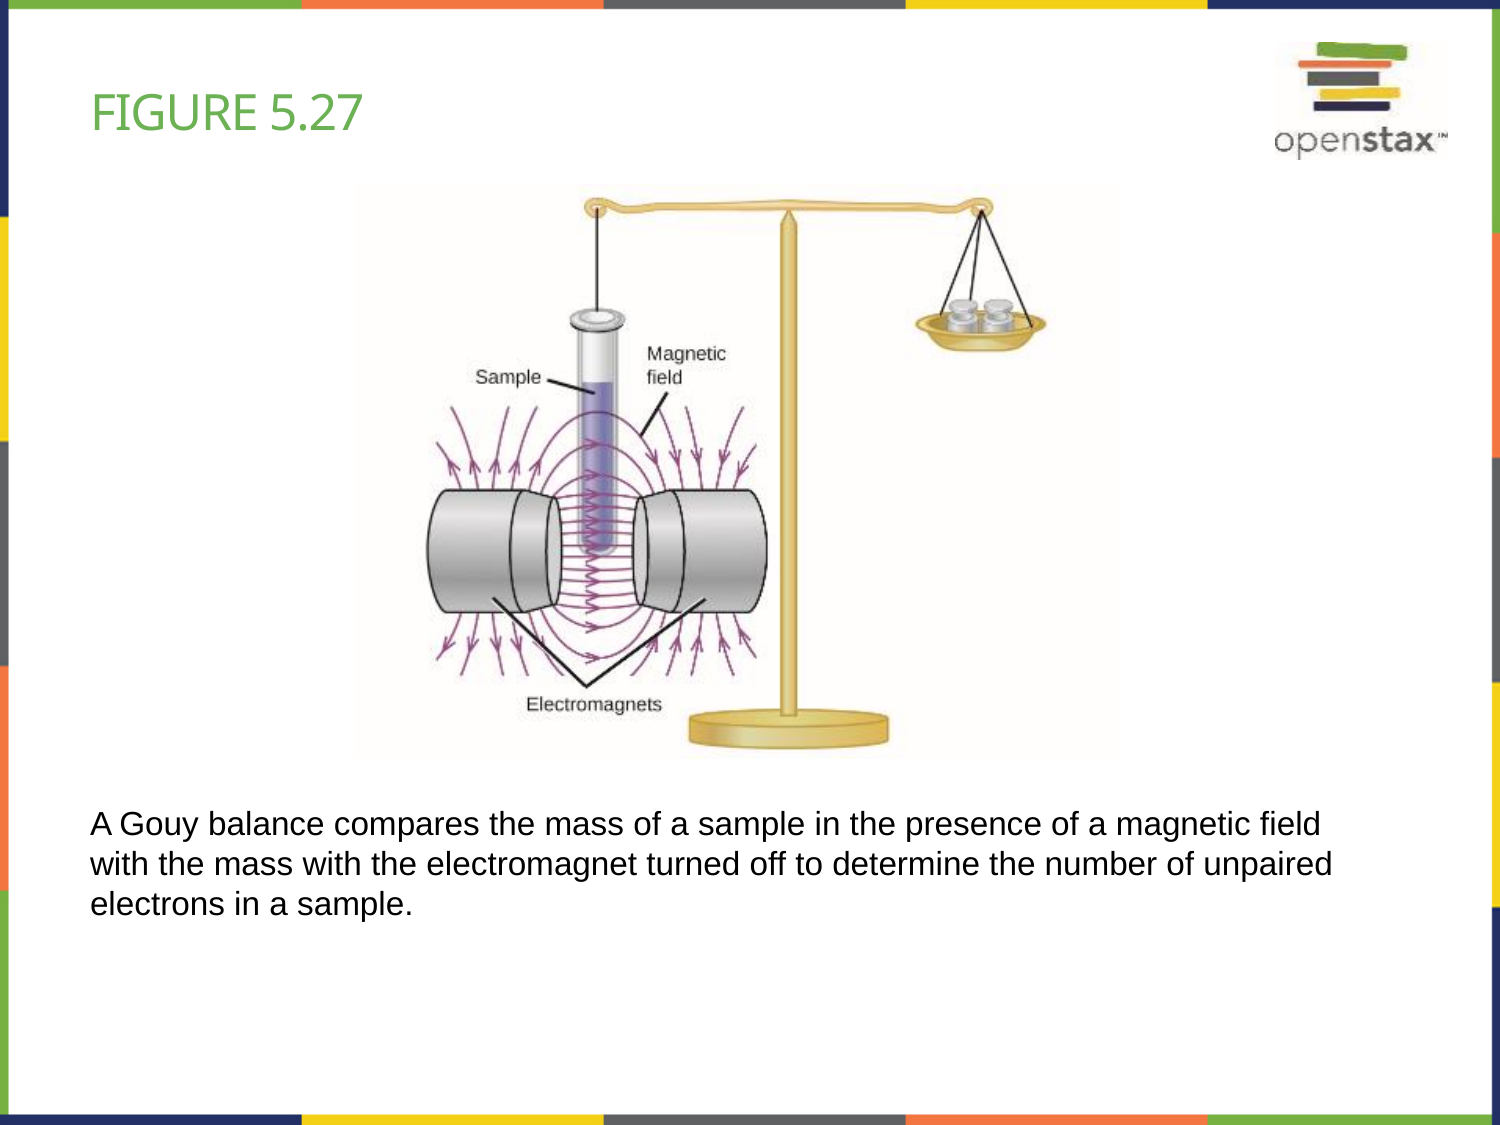

# Figure 5.27
A Gouy balance compares the mass of a sample in the presence of a magnetic field with the mass with the electromagnet turned off to determine the number of unpaired electrons in a sample.